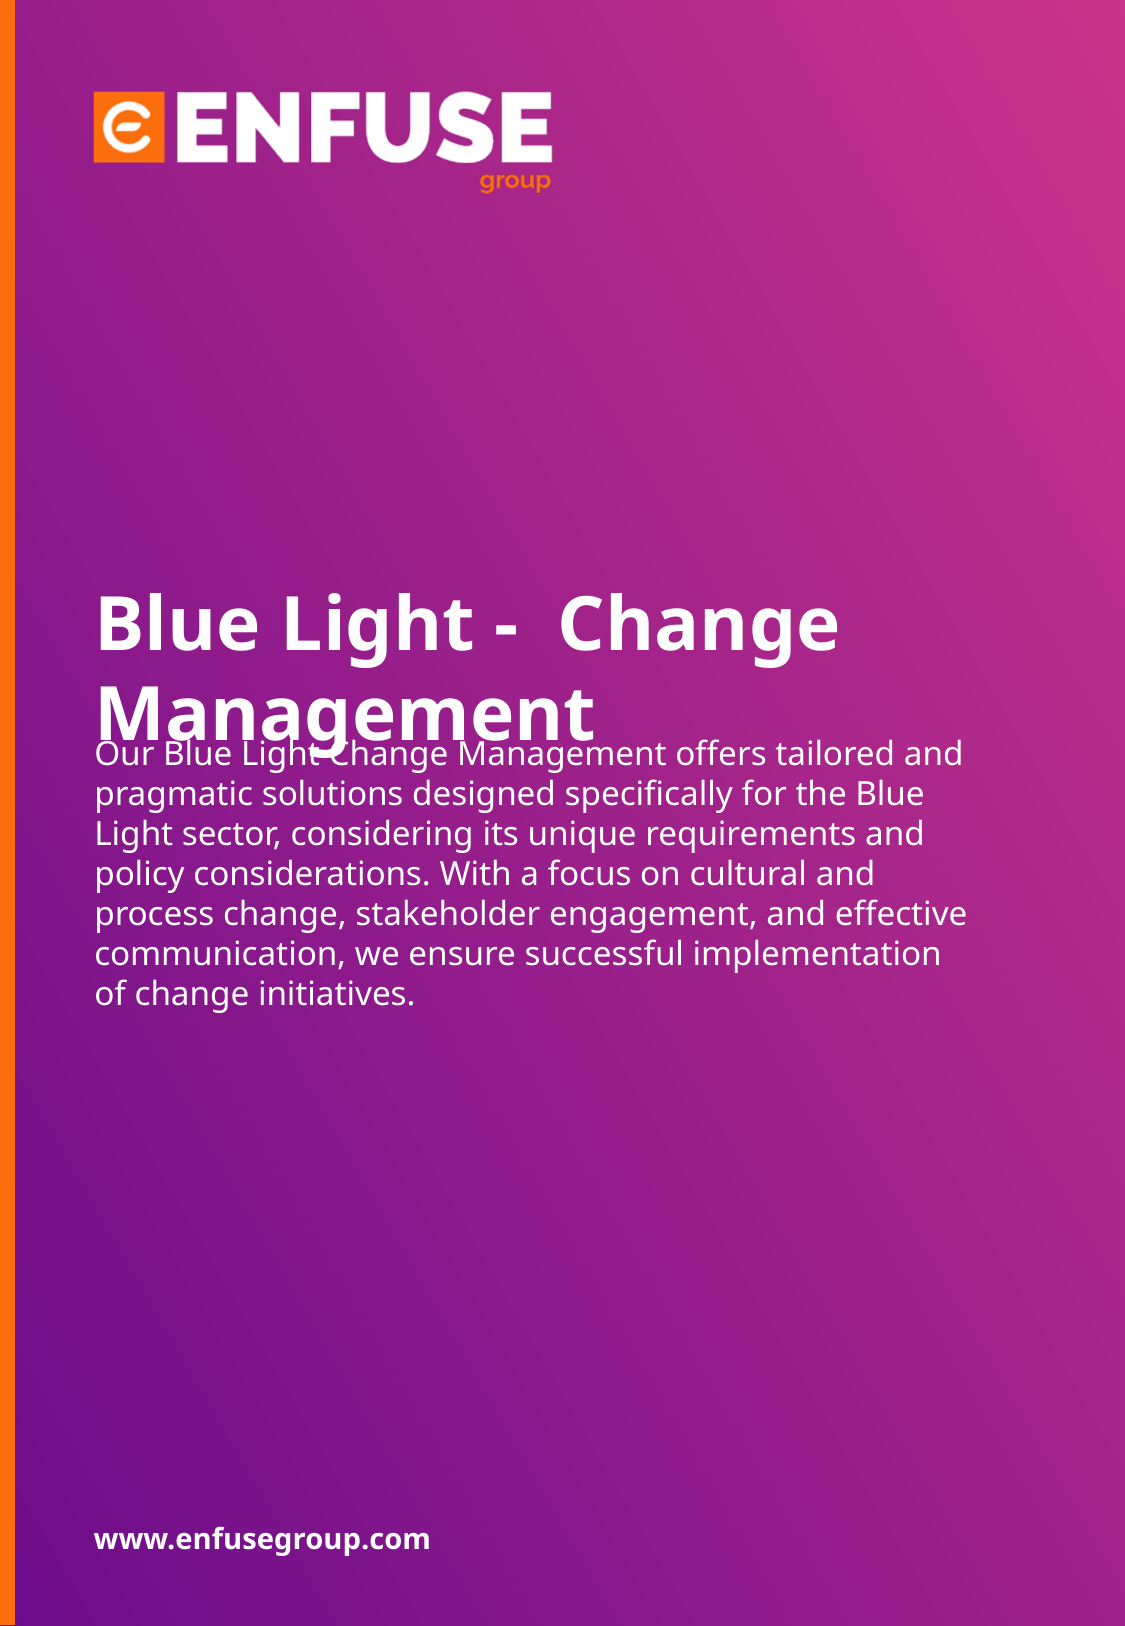

Blue Light - Change Management
Our Blue Light Change Management offers tailored and pragmatic solutions designed specifically for the Blue Light sector, considering its unique requirements and policy considerations. With a focus on cultural and process change, stakeholder engagement, and effective communication, we ensure successful implementation of change initiatives.